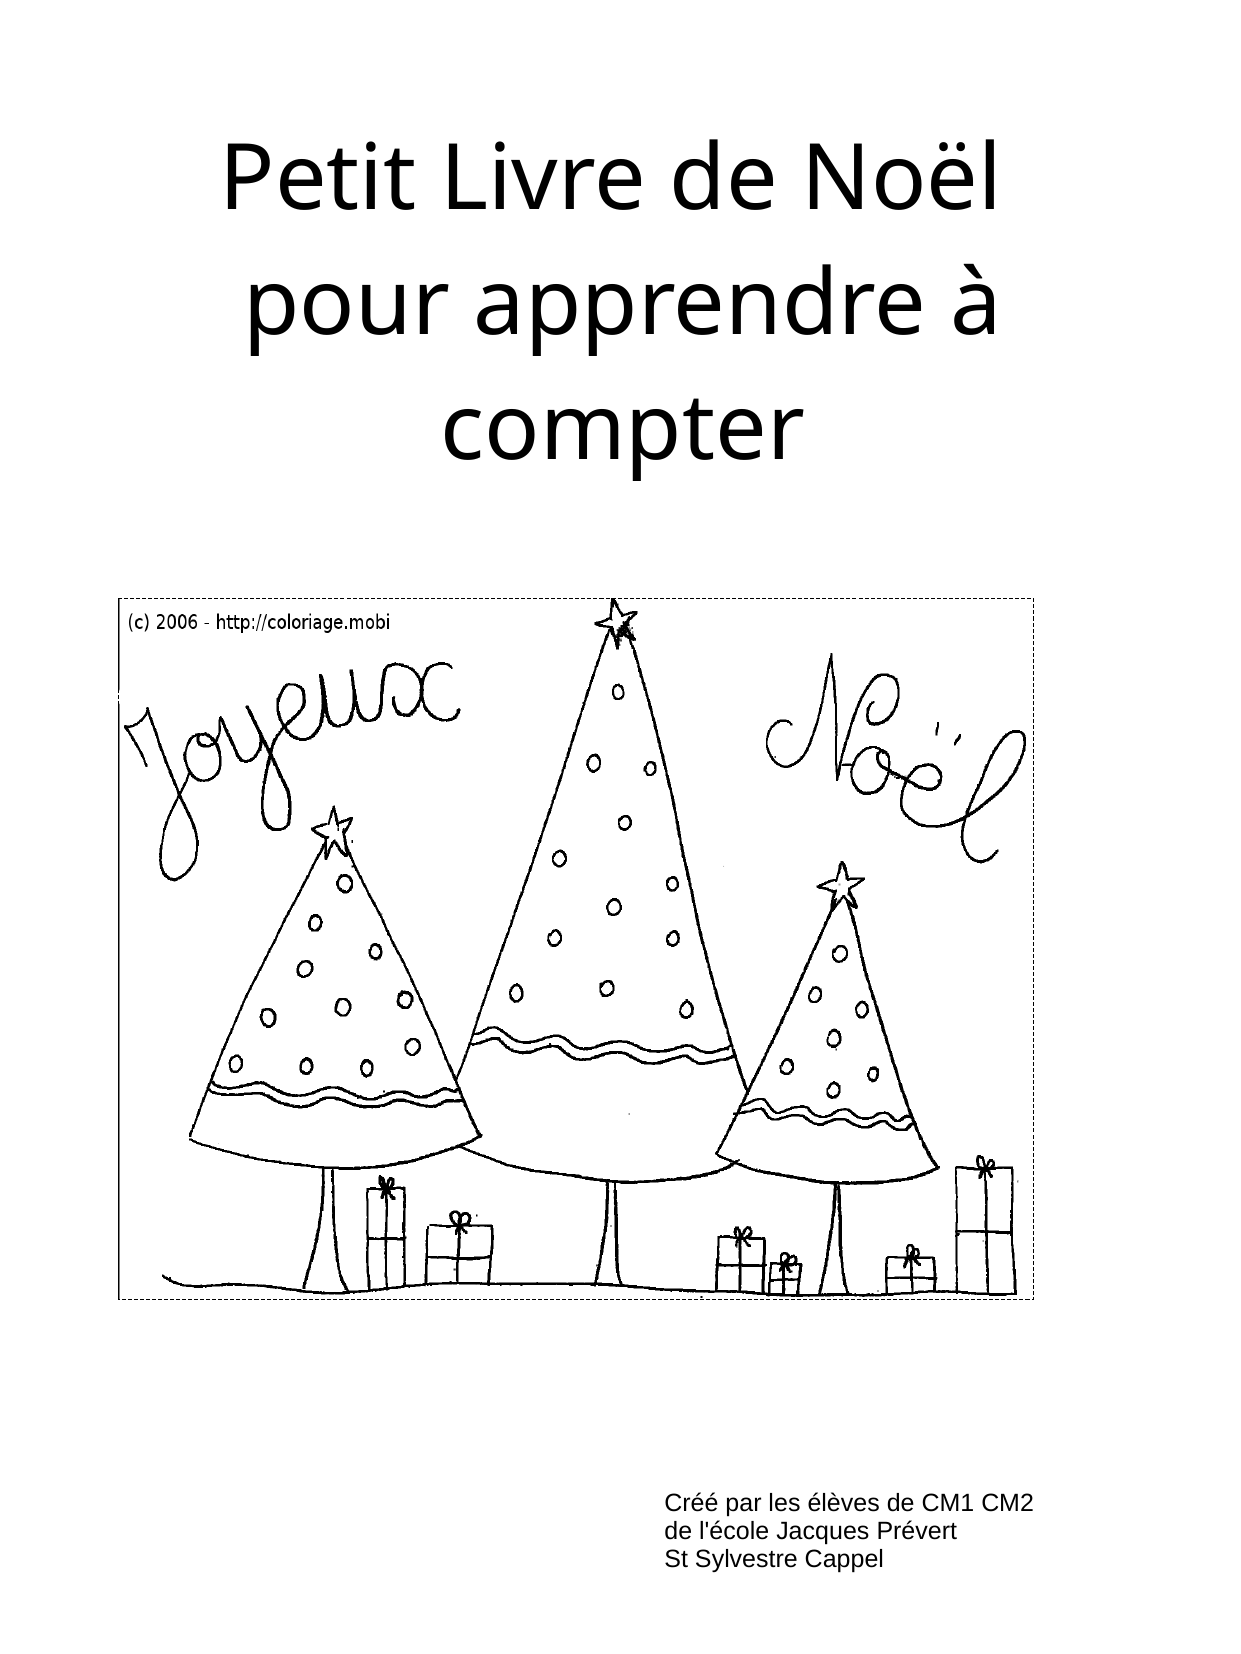

# Petit Livre de Noël pour apprendre à compter
Créé par les élèves de CM1 CM2
de l'école Jacques Prévert
St Sylvestre Cappel